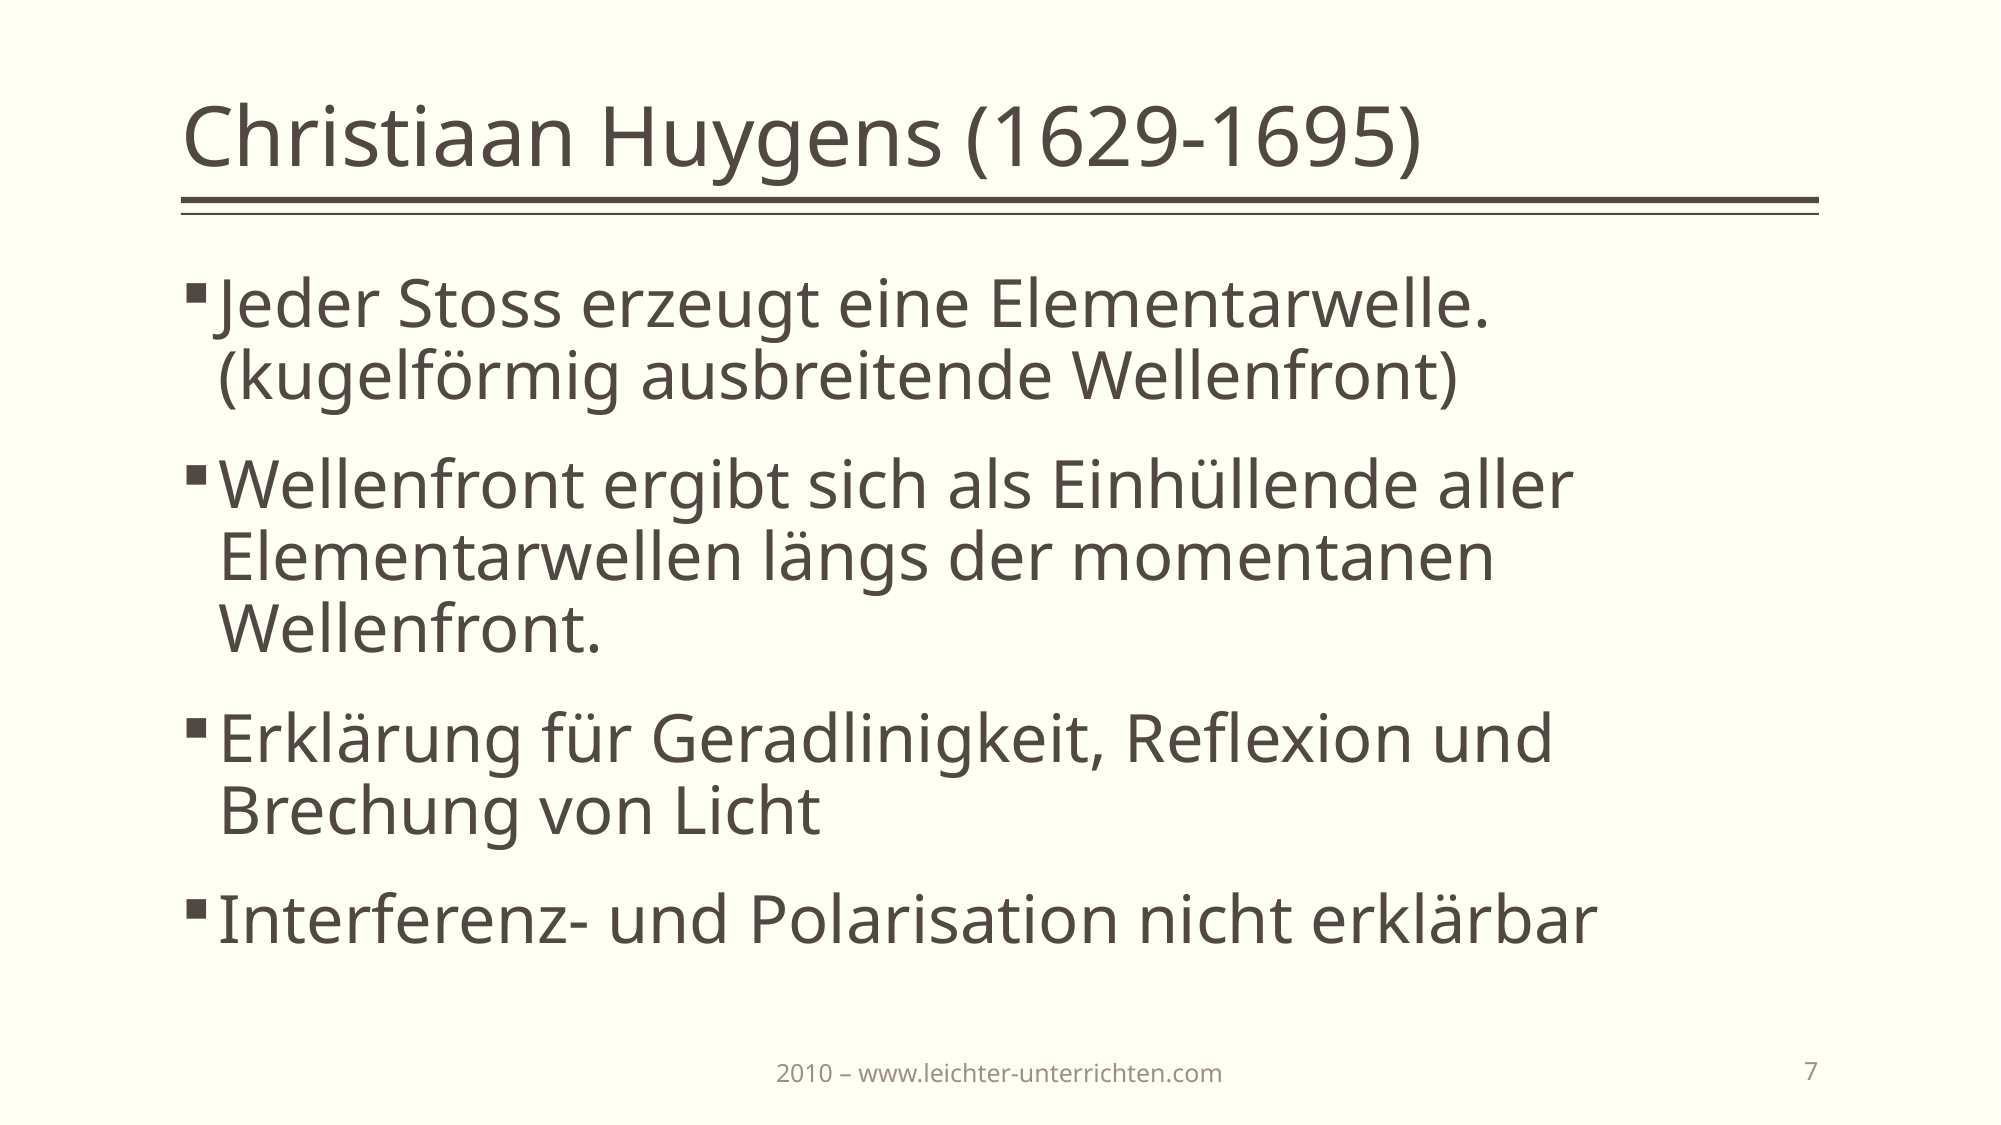

# Christiaan Huygens (1629-1695)
Jeder Stoss erzeugt eine Elementarwelle.
(kugelförmig ausbreitende Wellenfront)
Wellenfront ergibt sich als Einhüllende aller Elementarwellen längs der momentanen Wellenfront.
Erklärung für Geradlinigkeit, Reflexion und Brechung von Licht
Interferenz- und Polarisation nicht erklärbar
2010 – www.leichter-unterrichten.com